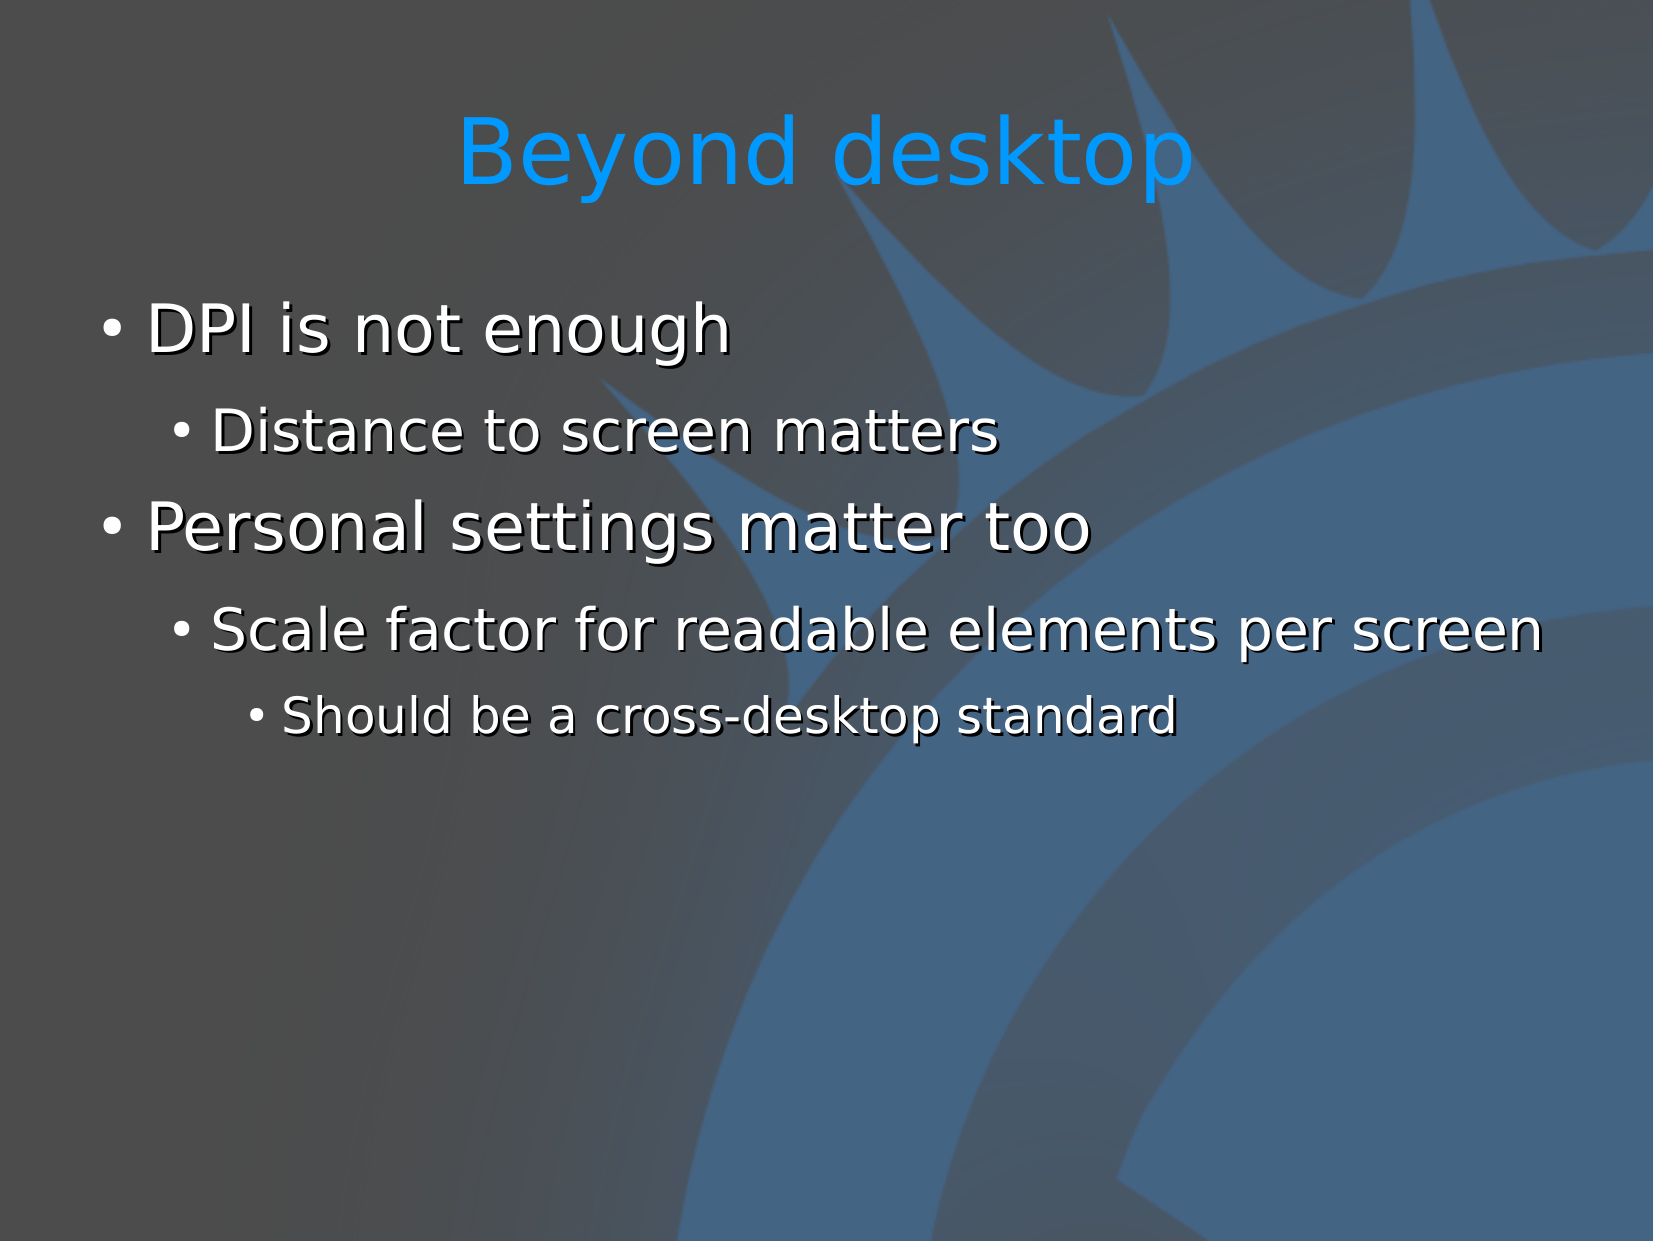

# Beyond desktop
 DPI is not enough
 Distance to screen matters
 Personal settings matter too
 Scale factor for readable elements per screen
 Should be a cross-desktop standard